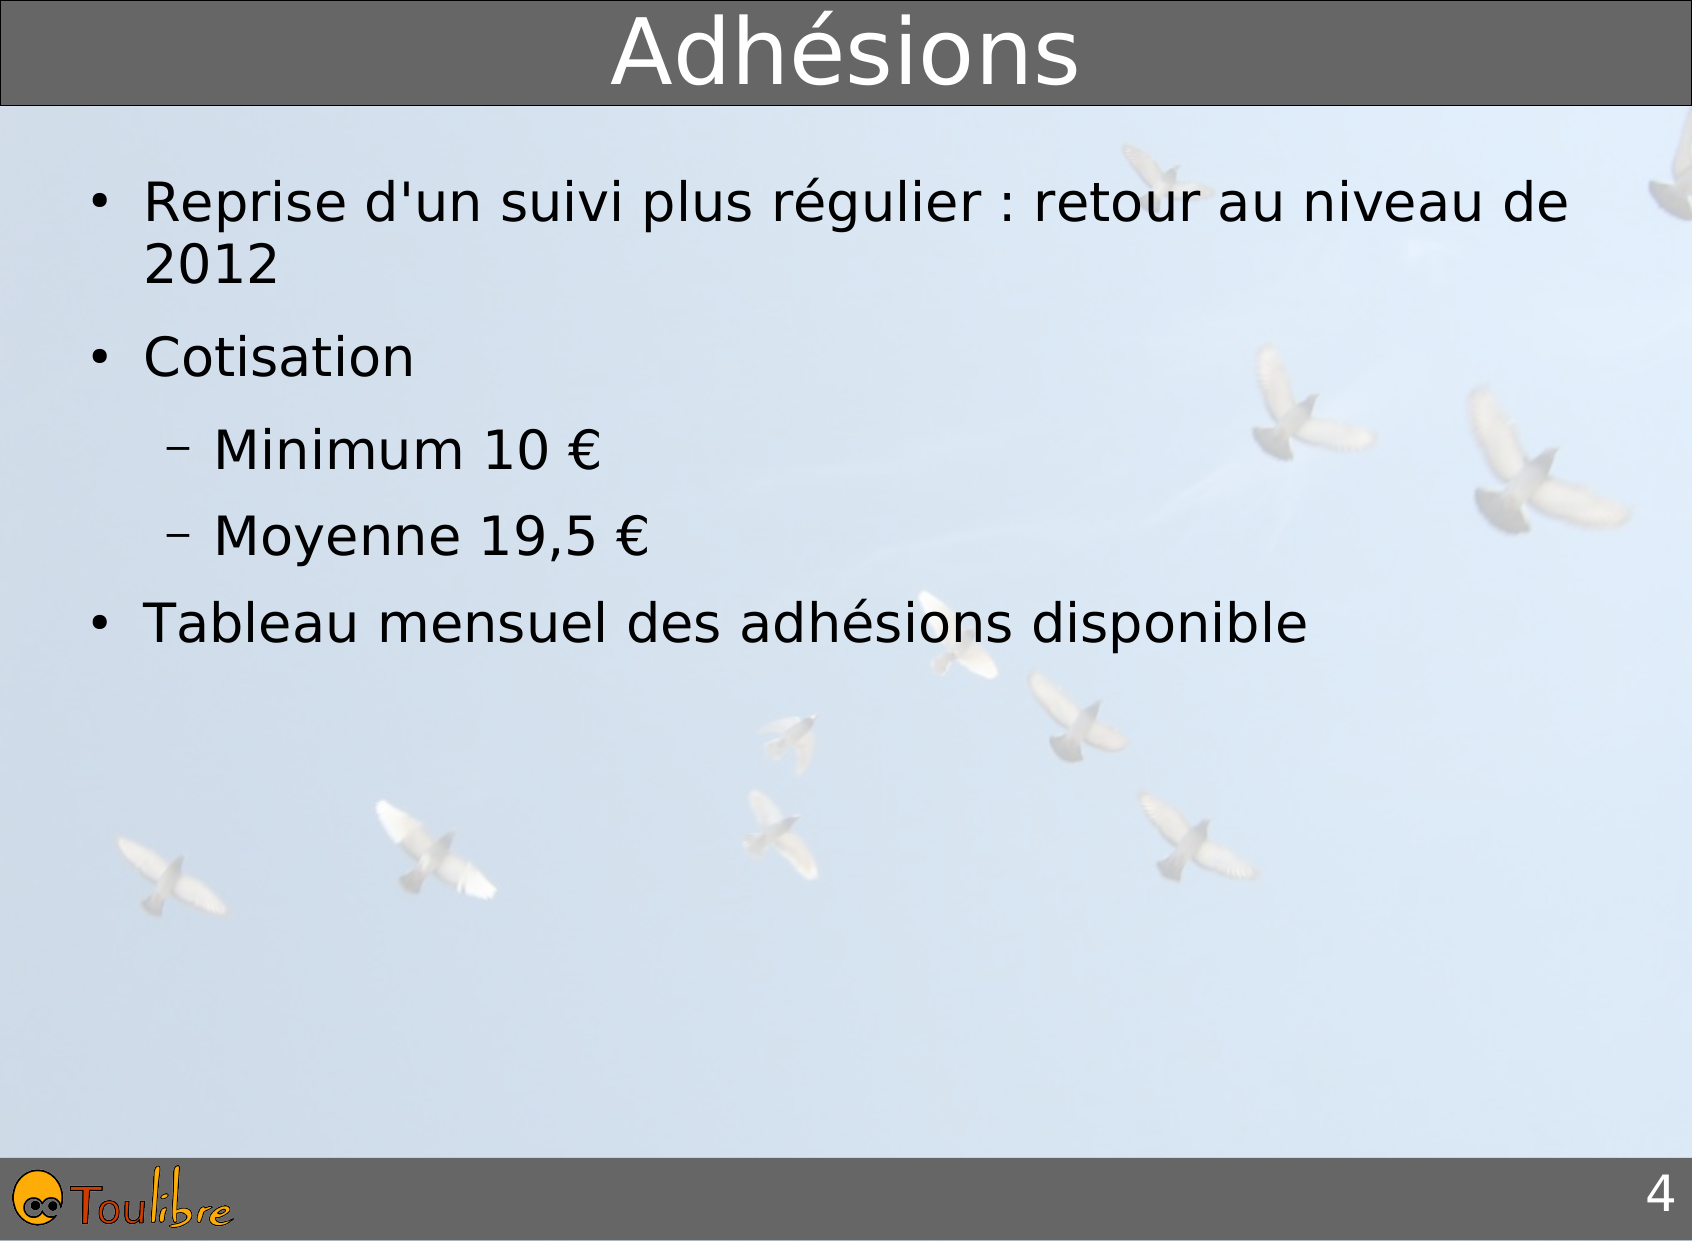

# Adhésions
Reprise d'un suivi plus régulier : retour au niveau de 2012
Cotisation
Minimum 10 €
Moyenne 19,5 €
Tableau mensuel des adhésions disponible